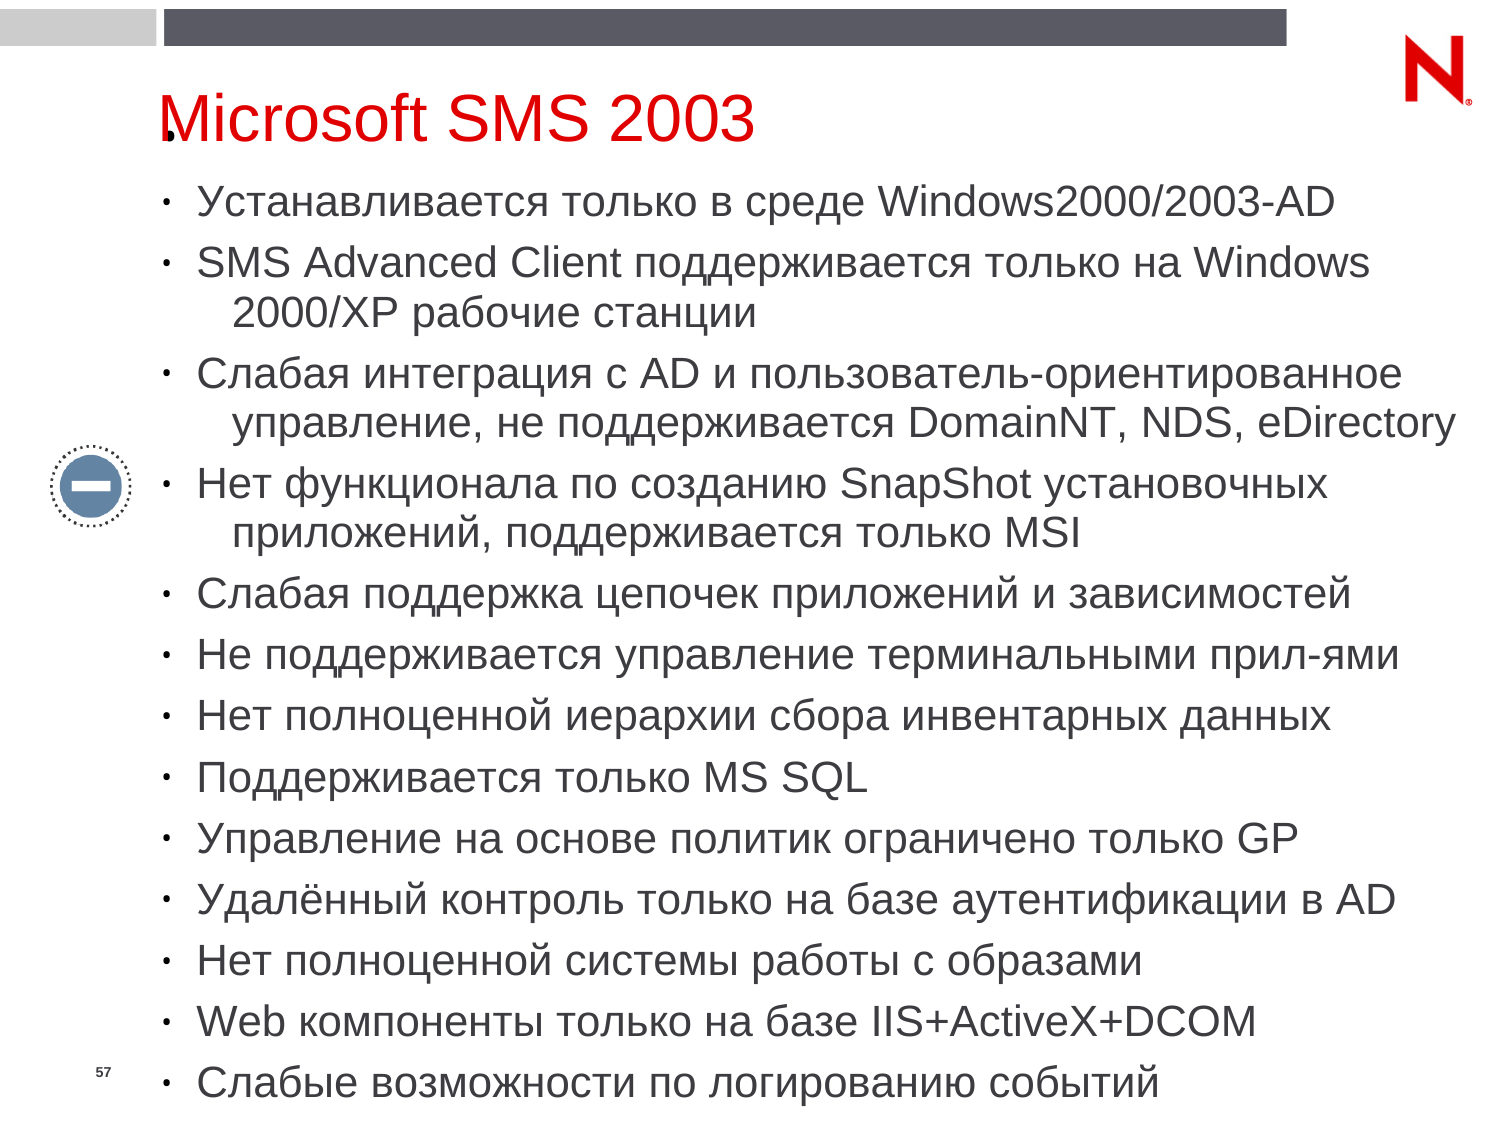

Microsoft SMS 2003
# Устанавливается только в среде Windows2000/2003-AD
SMS Advanced Client поддерживается только на Windows 2000/XP рабочие станции
Слабая интеграция с AD и пользователь-ориентированное управление, не поддерживается DomainNT, NDS, eDirectory
Нет функционала по созданию SnapShot установочных приложений, поддерживается только MSI
Слабая поддержка цепочек приложений и зависимостей
Не поддерживается управление терминальными прил-ями
Нет полноценной иерархии сбора инвентарных данных
Поддерживается только MS SQL
Управление на основе политик ограничено только GP
Удалённый контроль только на базе аутентификации в AD
Нет полноценной системы работы с образами
Web компоненты только на базе IIS+ActiveX+DCOM
Слабые возможности по логированию событий